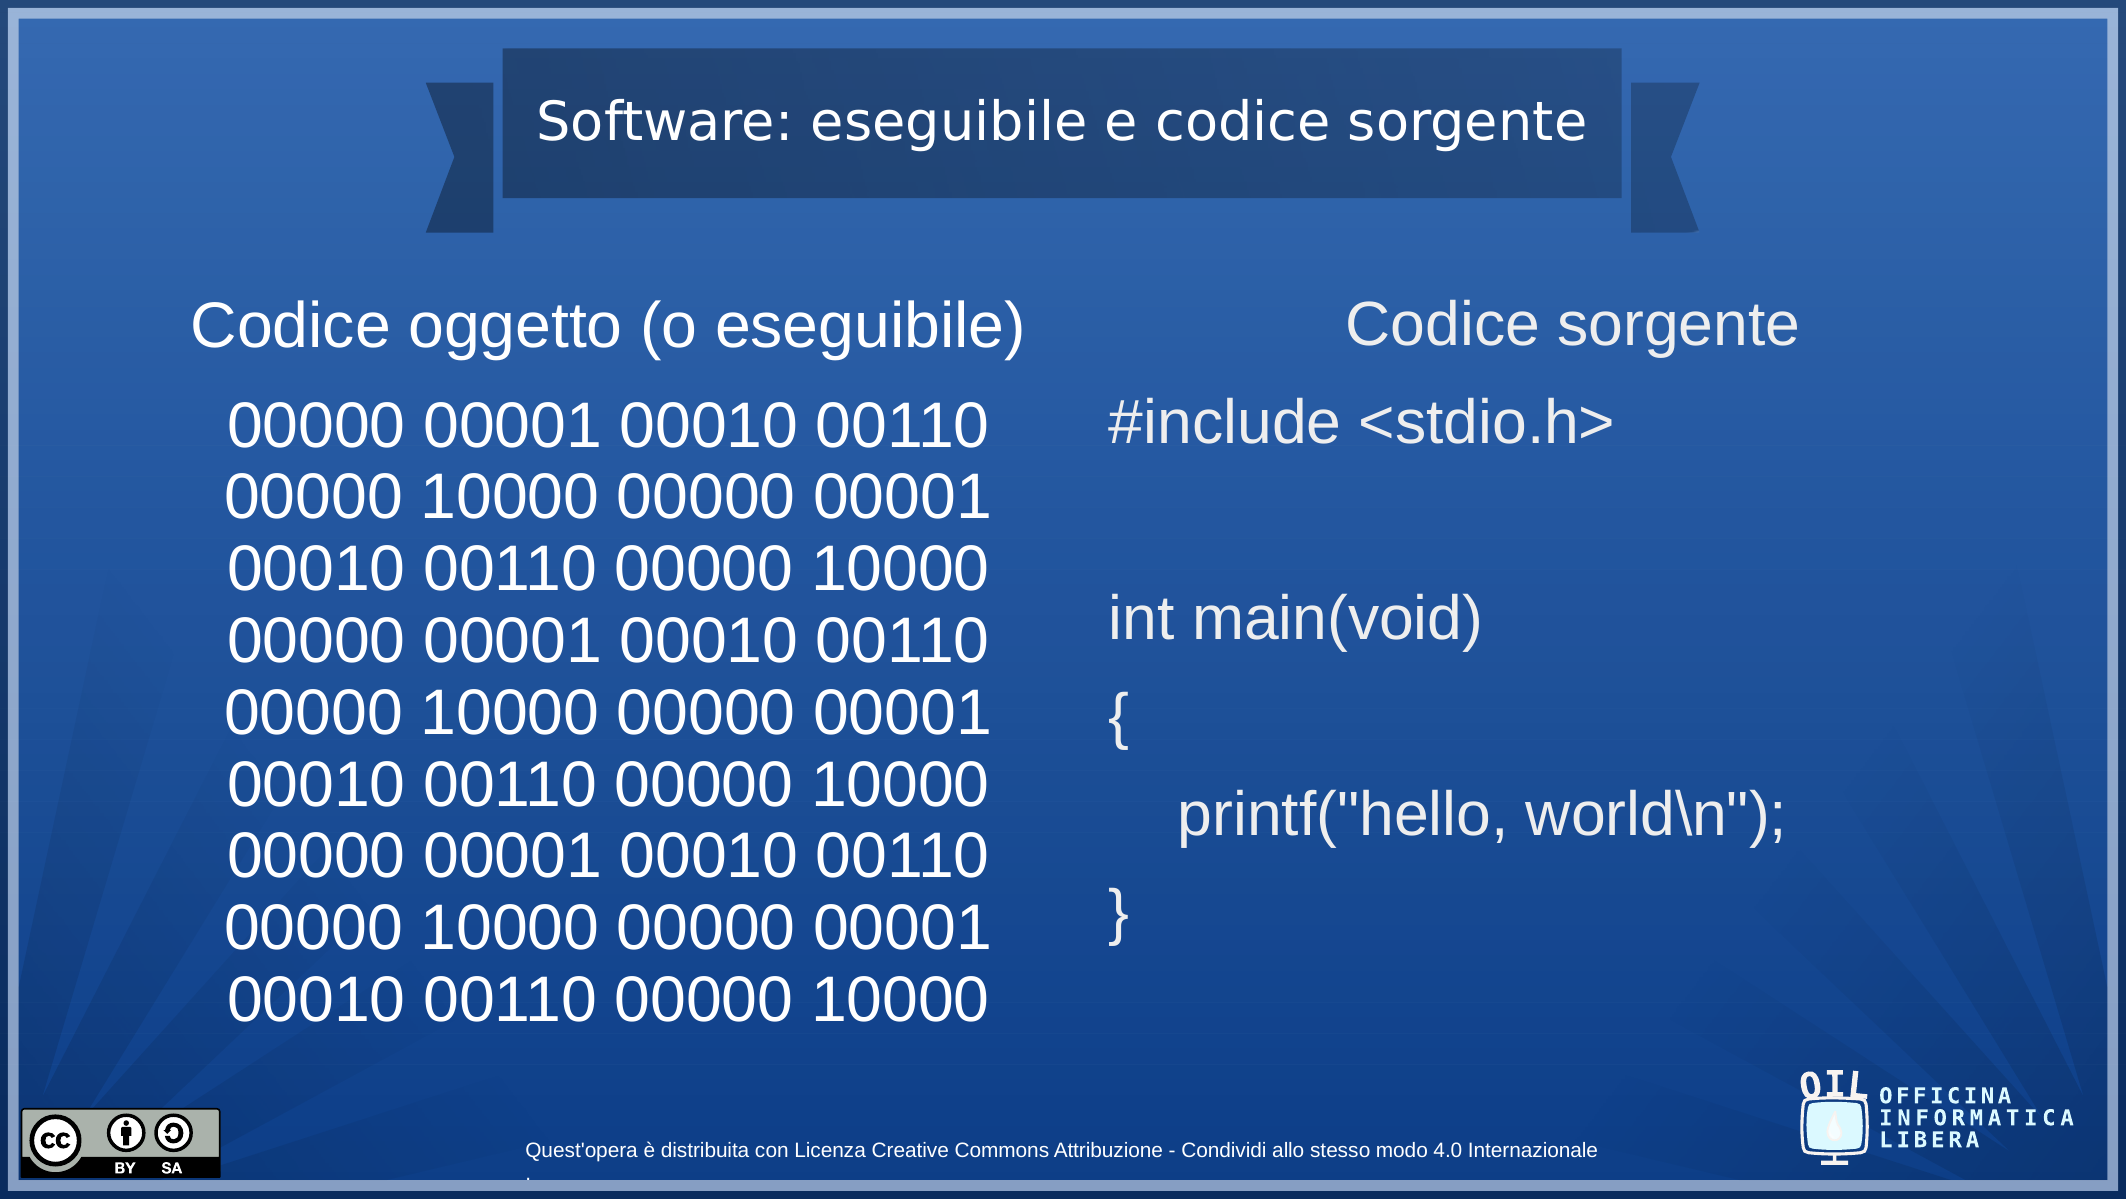

# Software: eseguibile e codice sorgente
Codice oggetto (o eseguibile)
00000 00001 00010 00110 00000 10000 00000 00001 00010 00110 00000 10000 00000 00001 00010 00110 00000 10000 00000 00001 00010 00110 00000 10000 00000 00001 00010 00110 00000 10000 00000 00001 00010 00110 00000 10000
 Codice sorgente
#include <stdio.h>
int main(void)
{
 printf("hello, world\n");
}
Quest'opera è distribuita con Licenza Creative Commons Attribuzione - Condividi allo stesso modo 4.0 Internazionale.